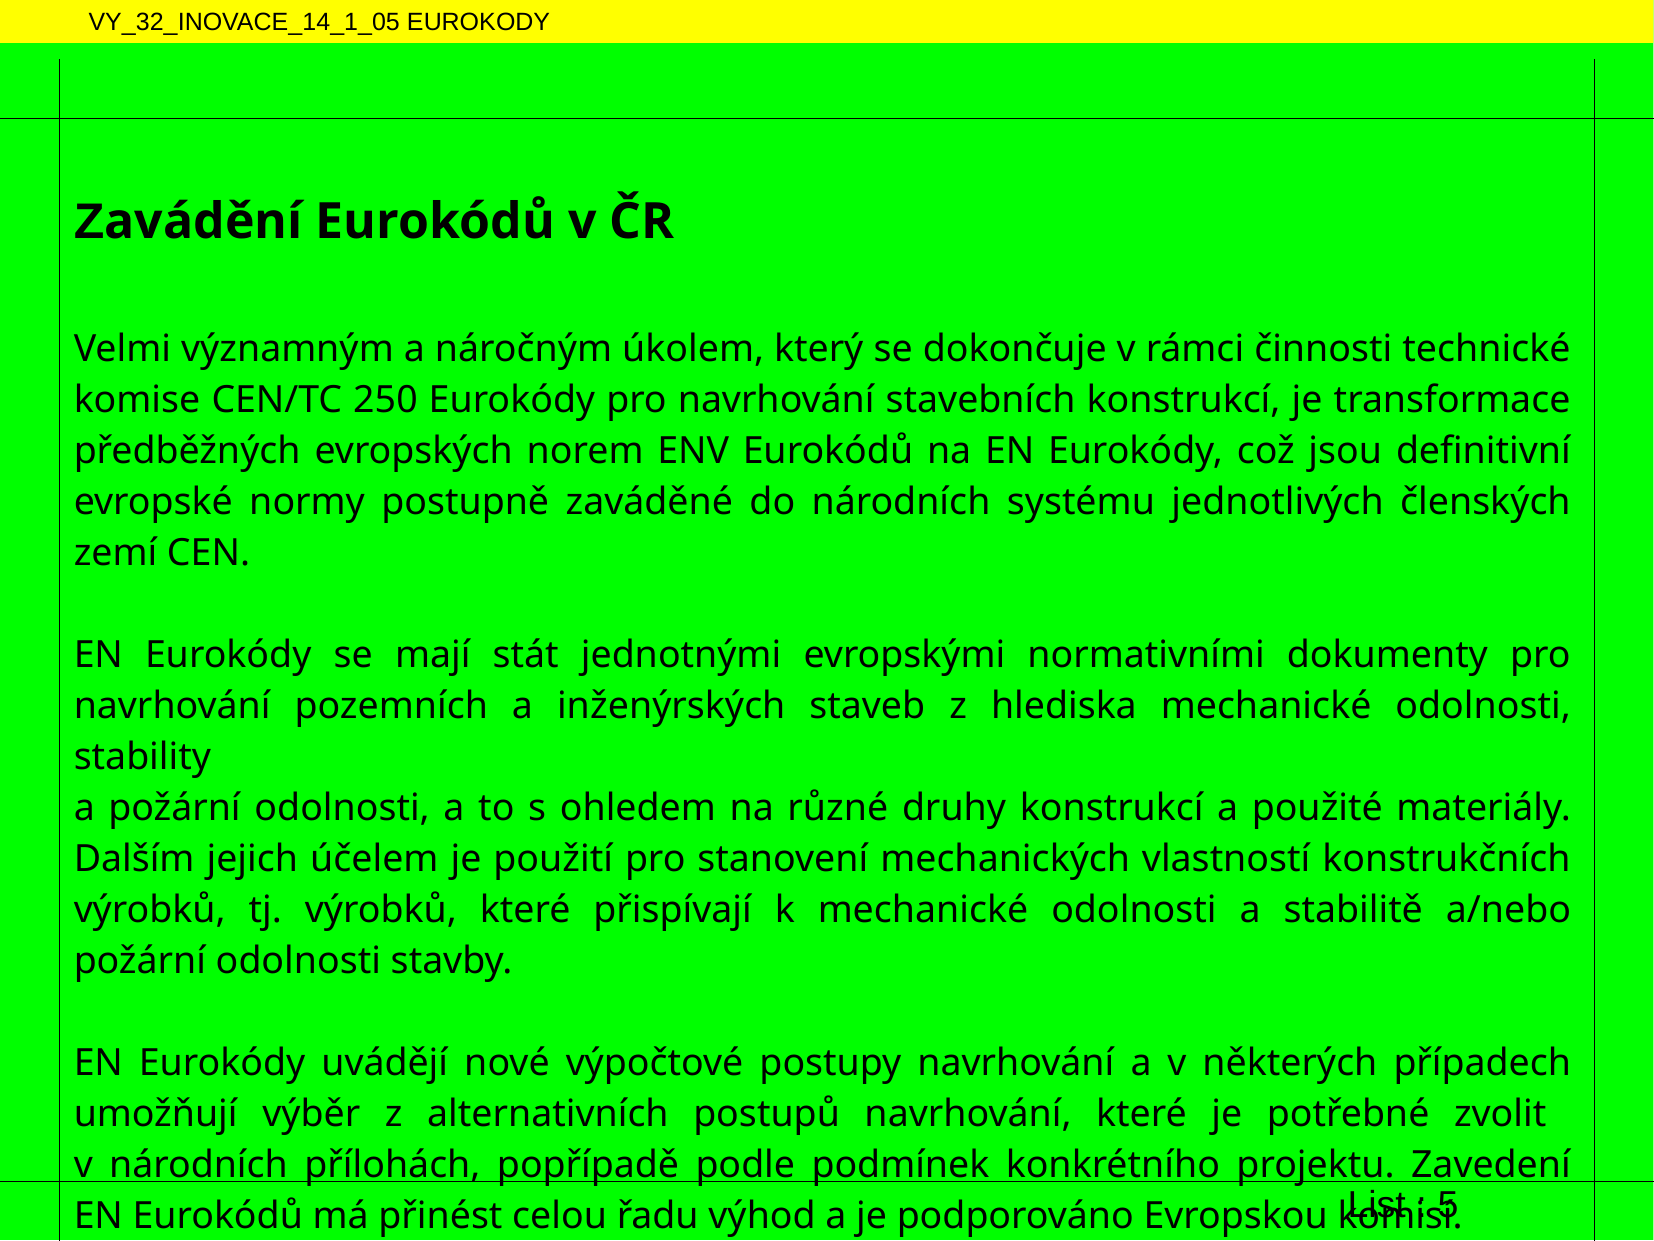

VY_32_INOVACE_14_1_05 EUROKODY
Zavádění Eurokódů v ČR
Velmi významným a náročným úkolem, který se dokončuje v rámci činnosti technické komise CEN/TC 250 Eurokódy pro navrhování stavebních konstrukcí, je transformace předběžných evropských norem ENV Eurokódů na EN Eurokódy, což jsou definitivní evropské normy postupně zaváděné do národních systému jednotlivých členských zemí CEN.
EN Eurokódy se mají stát jednotnými evropskými normativními dokumenty pro navrhování pozemních a inženýrských staveb z hlediska mechanické odolnosti, stability
a požární odolnosti, a to s ohledem na různé druhy konstrukcí a použité materiály. Dalším jejich účelem je použití pro stanovení mechanických vlastností konstrukčních výrobků, tj. výrobků, které přispívají k mechanické odolnosti a stabilitě a/nebo požární odolnosti stavby.
EN Eurokódy uvádějí nové výpočtové postupy navrhování a v některých případech umožňují výběr z alternativních postupů navrhování, které je potřebné zvolit
v národních přílohách, popřípadě podle podmínek konkrétního projektu. Zavedení EN Eurokódů má přinést celou řadu výhod a je podporováno Evropskou komisí.
List :